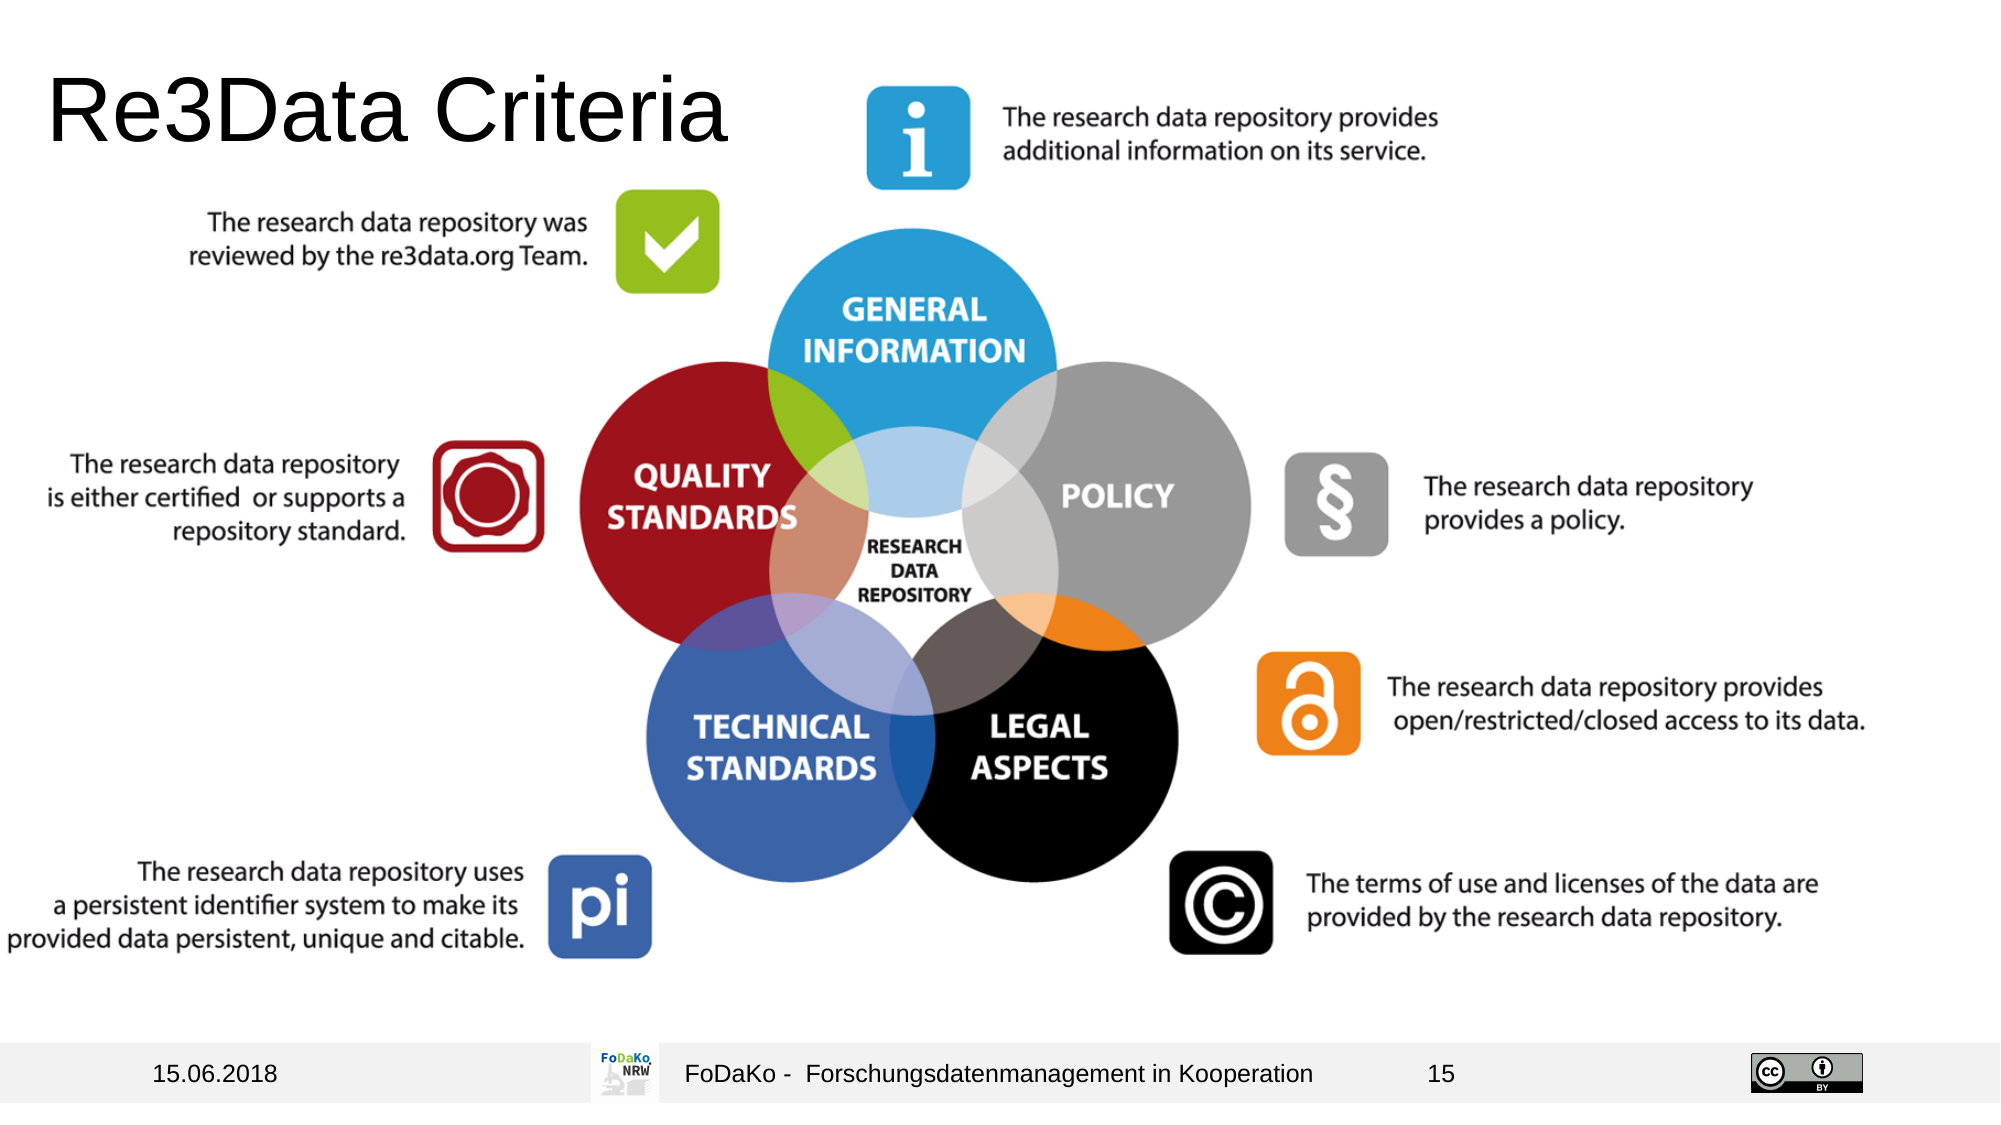

# Re3Data Criteria
15.06.2018
FoDaKo -  Forschungsdatenmanagement in Kooperation
15